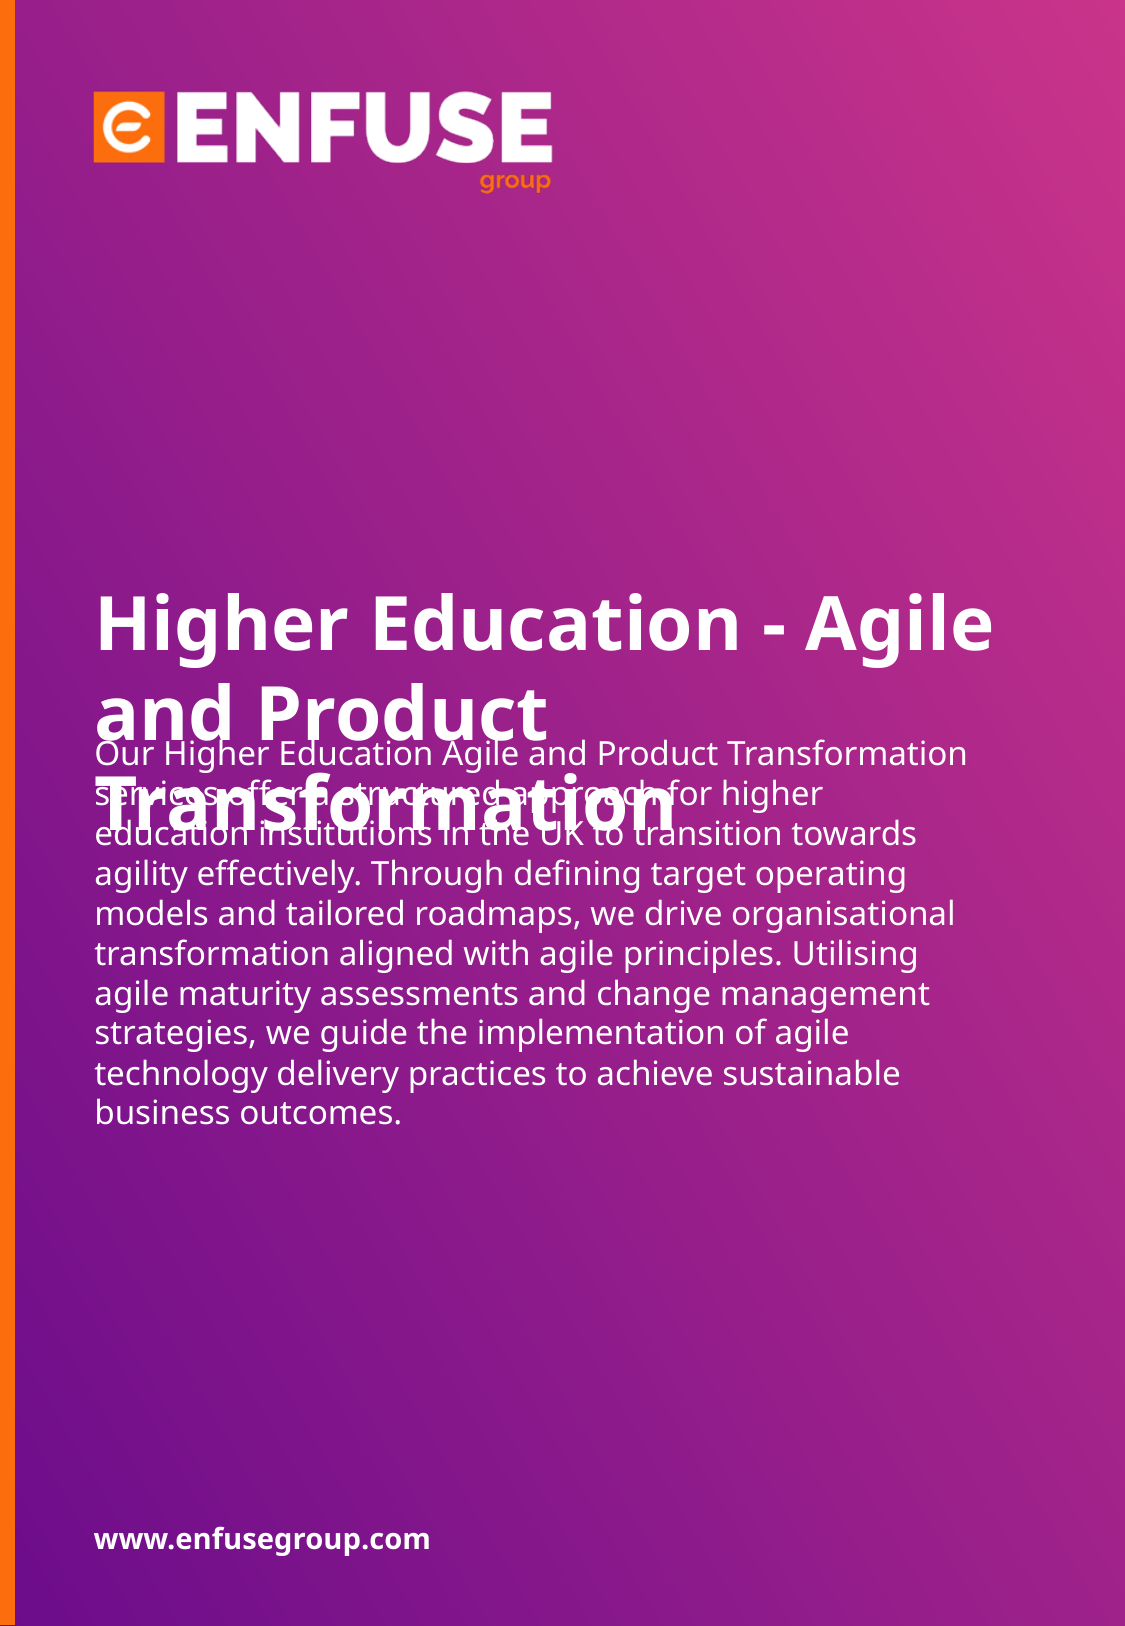

Higher Education - Agile and Product Transformation
Our Higher Education Agile and Product Transformation services offer a structured approach for higher education institutions in the UK to transition towards agility effectively. Through defining target operating models and tailored roadmaps, we drive organisational transformation aligned with agile principles. Utilising agile maturity assessments and change management strategies, we guide the implementation of agile technology delivery practices to achieve sustainable business outcomes.